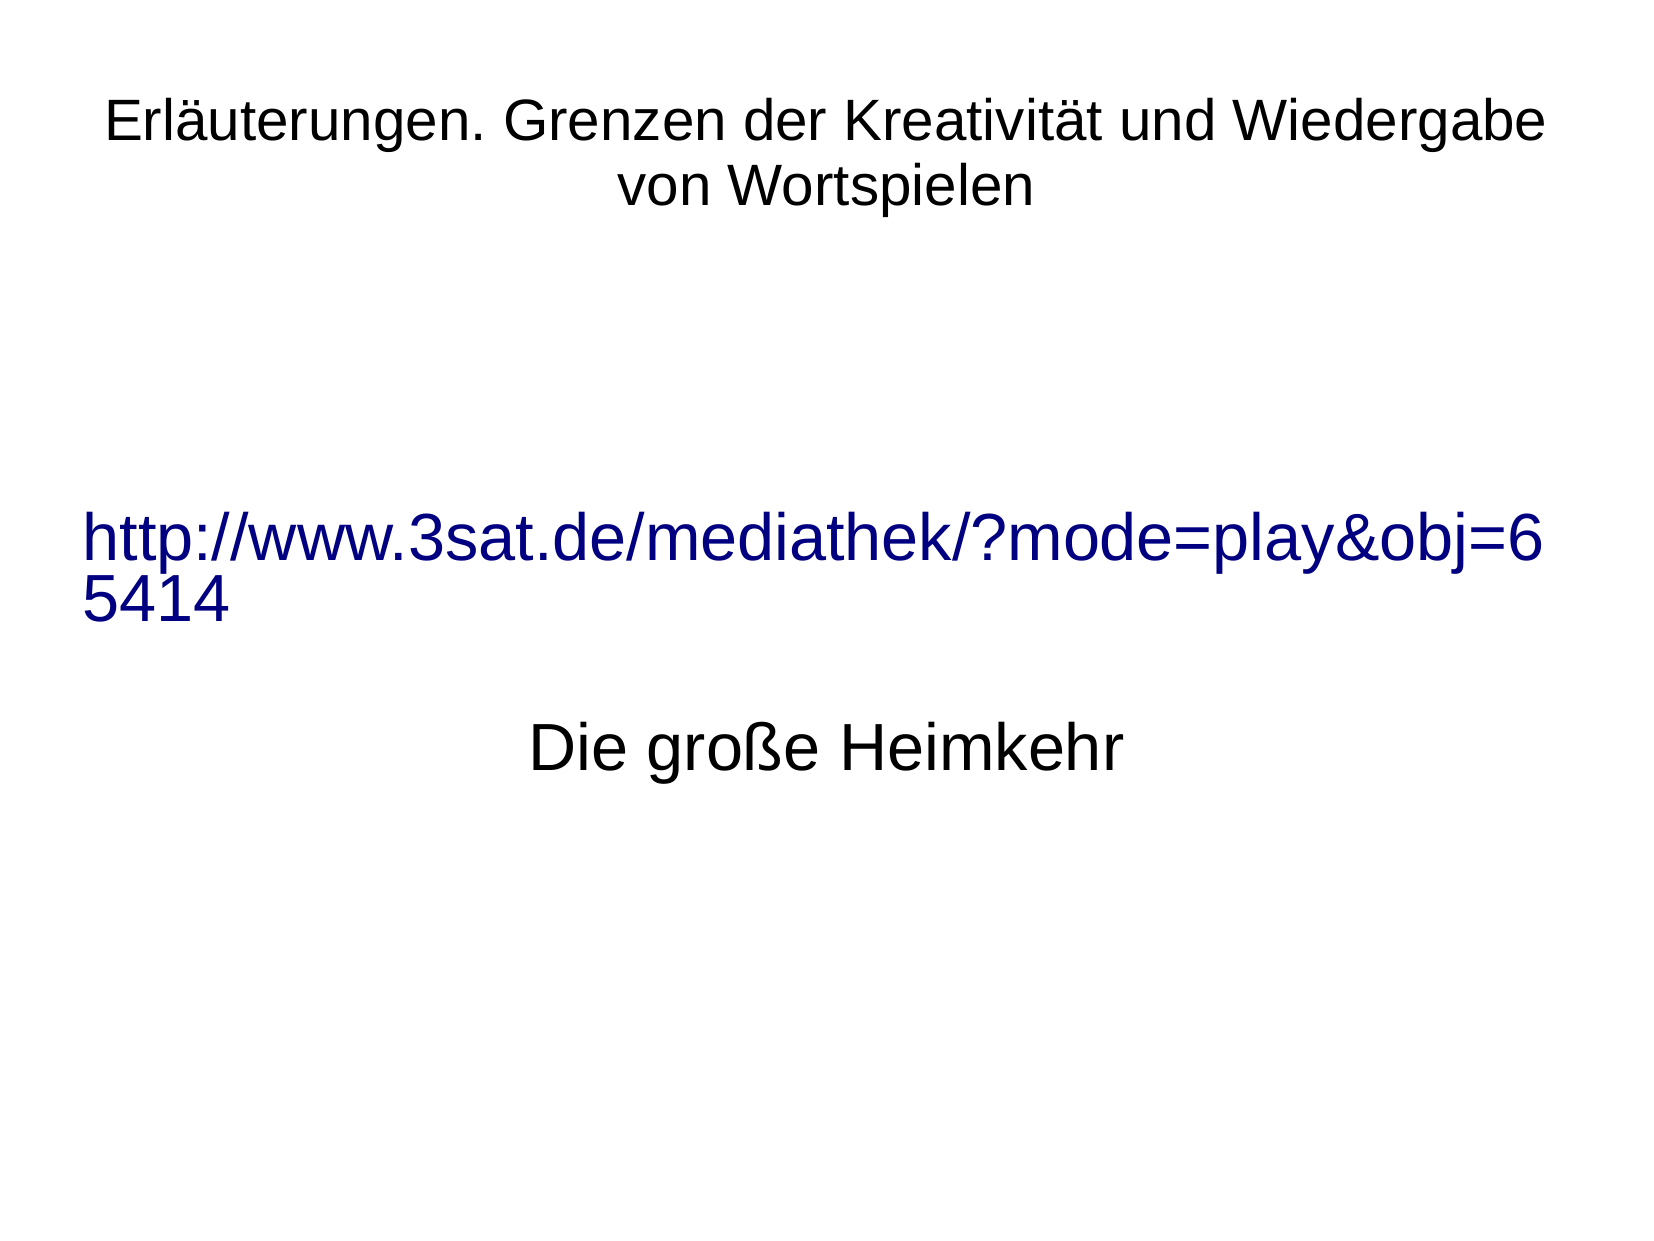

# Erläuterungen. Grenzen der Kreativität und Wiedergabe von Wortspielen
http://www.3sat.de/mediathek/?mode=play&obj=65414
Die große Heimkehr